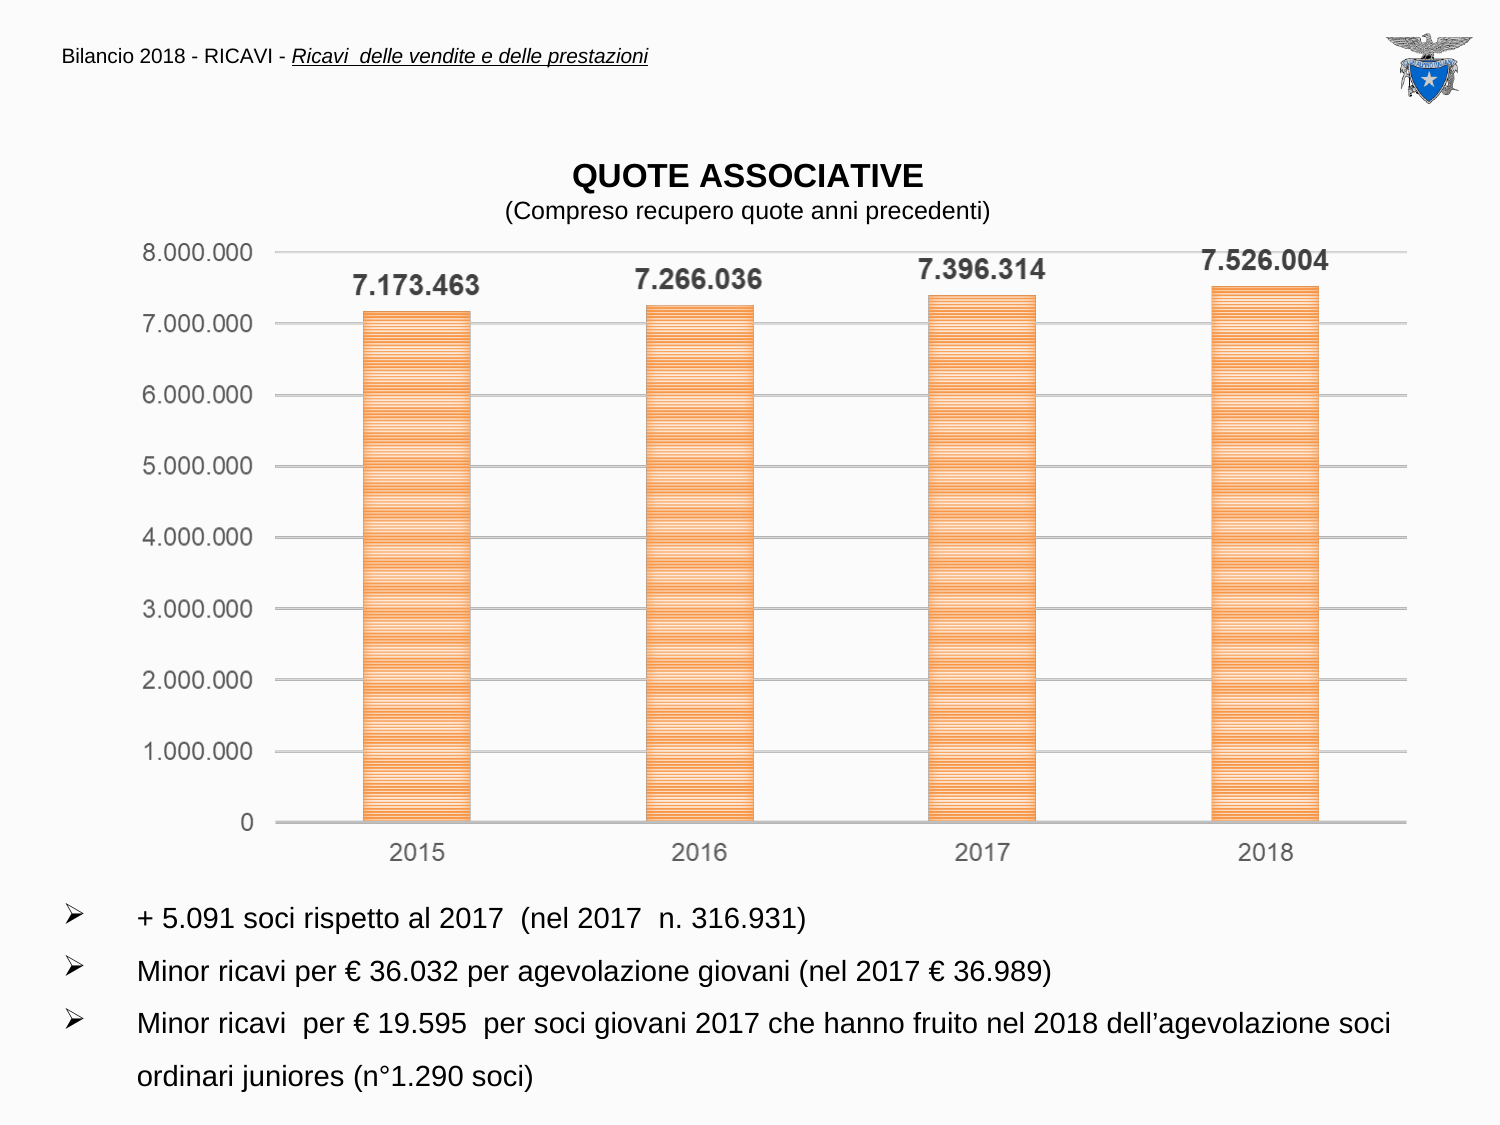

Bilancio 2018 - RICAVI - Ricavi delle vendite e delle prestazioni
QUOTE ASSOCIATIVE
(Compreso recupero quote anni precedenti)
+ 5.091 soci rispetto al 2017 (nel 2017 n. 316.931)
Minor ricavi per € 36.032 per agevolazione giovani (nel 2017 € 36.989)
Minor ricavi per € 19.595 per soci giovani 2017 che hanno fruito nel 2018 dell’agevolazione soci ordinari juniores (n°1.290 soci)